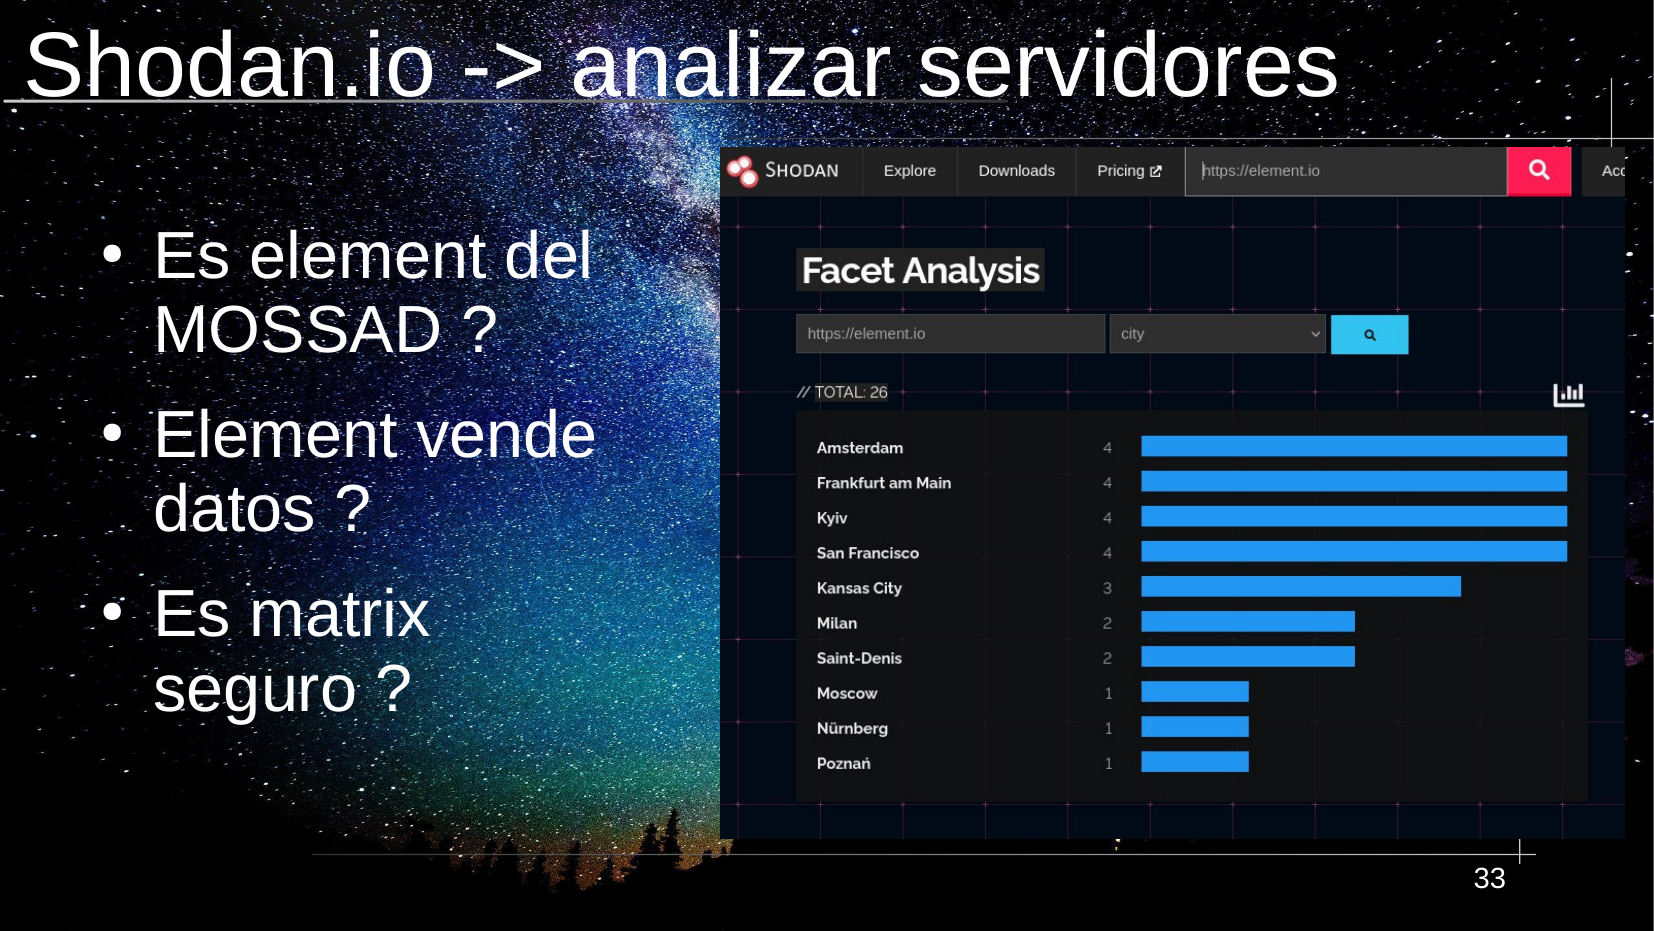

# Shodan.io -> analizar servidores
Es element del MOSSAD ?
Element vende datos ?
Es matrix seguro ?
33